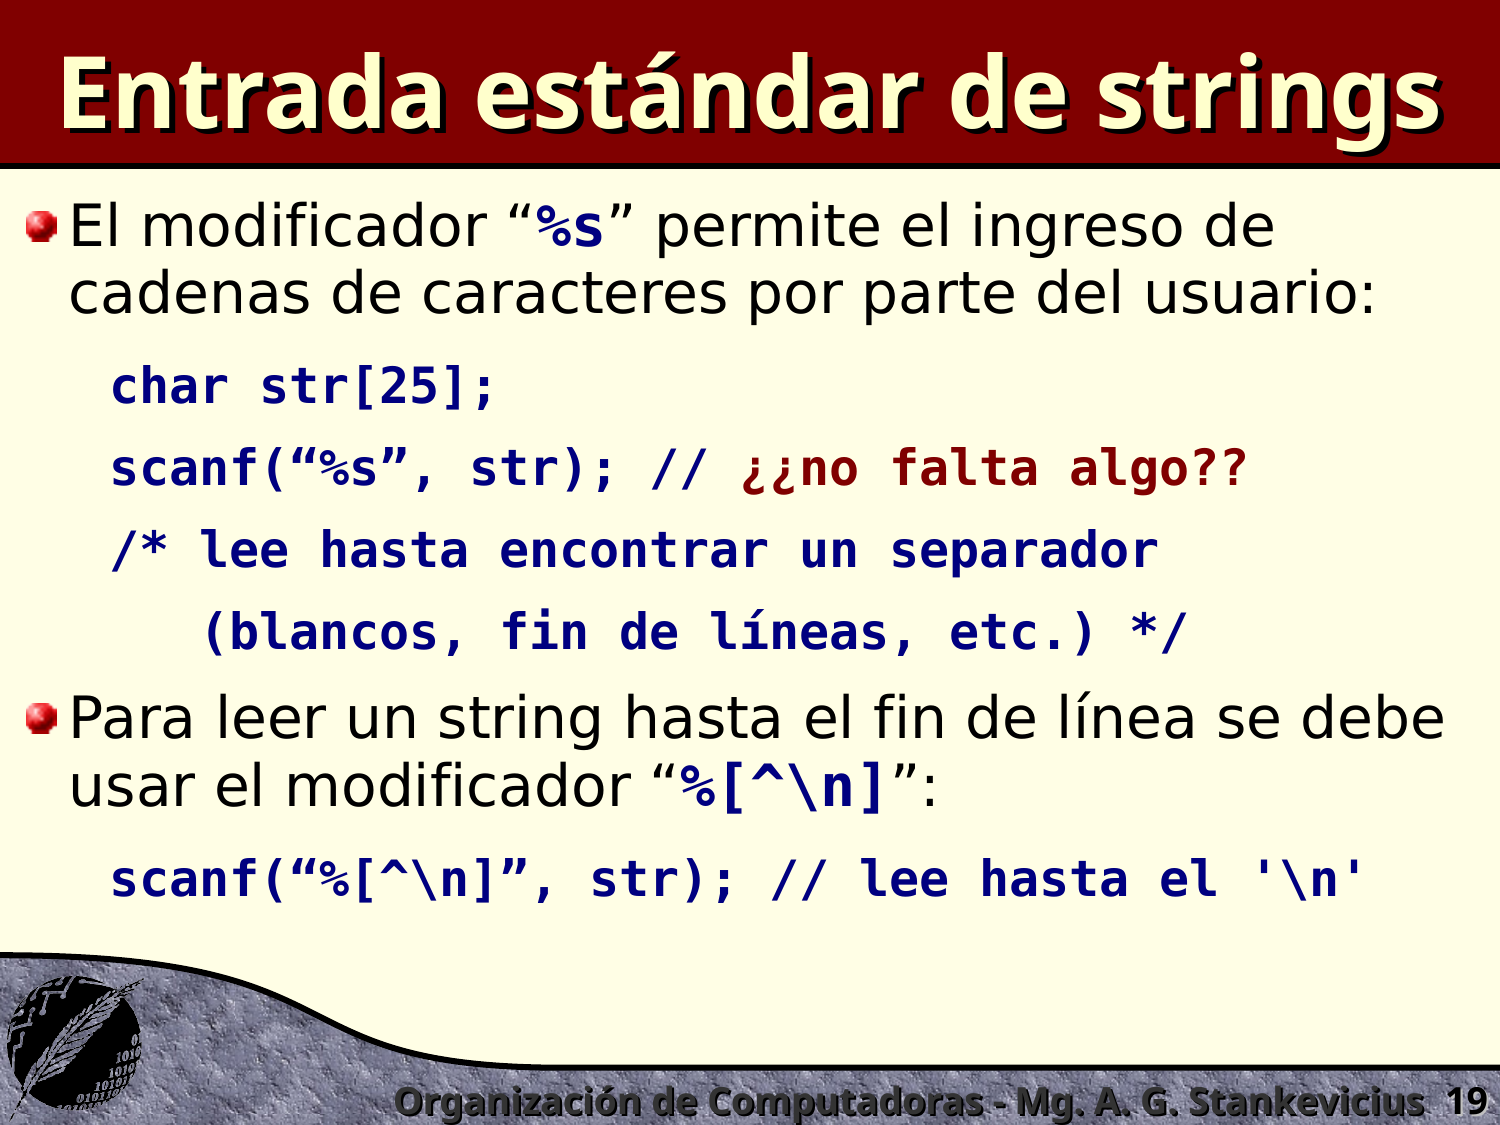

# Entrada estándar de strings
El modificador “%s” permite el ingreso de cadenas de caracteres por parte del usuario:
char str[25];
scanf(“%s”, str); // ¿¿no falta algo??
/* lee hasta encontrar un separador
 (blancos, fin de líneas, etc.) */
Para leer un string hasta el fin de línea se debe usar el modificador “%[^\n]”:
scanf(“%[^\n]”, str); // lee hasta el '\n'
19